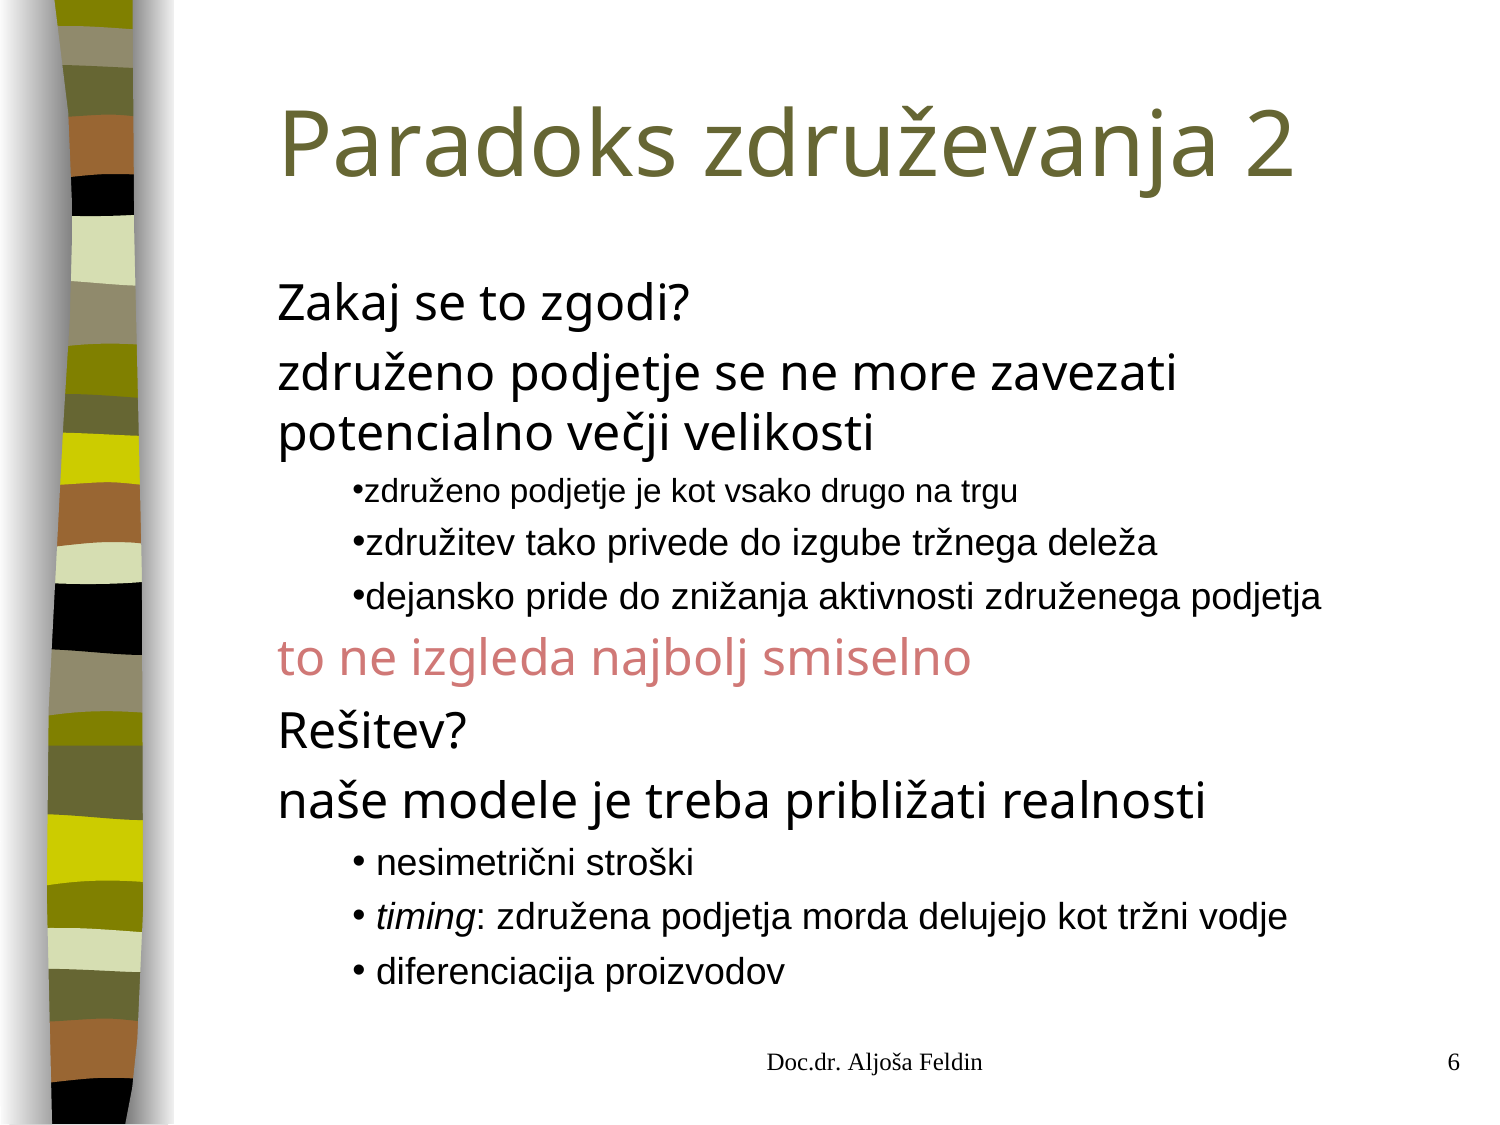

Paradoks združevanja 2
Zakaj se to zgodi?
združeno podjetje se ne more zavezati potencialno večji velikosti
združeno podjetje je kot vsako drugo na trgu
združitev tako privede do izgube tržnega deleža
dejansko pride do znižanja aktivnosti združenega podjetja
to ne izgleda najbolj smiselno
Rešitev?
naše modele je treba približati realnosti
 nesimetrični stroški
 timing: združena podjetja morda delujejo kot tržni vodje
 diferenciacija proizvodov
Doc.dr. Aljoša Feldin